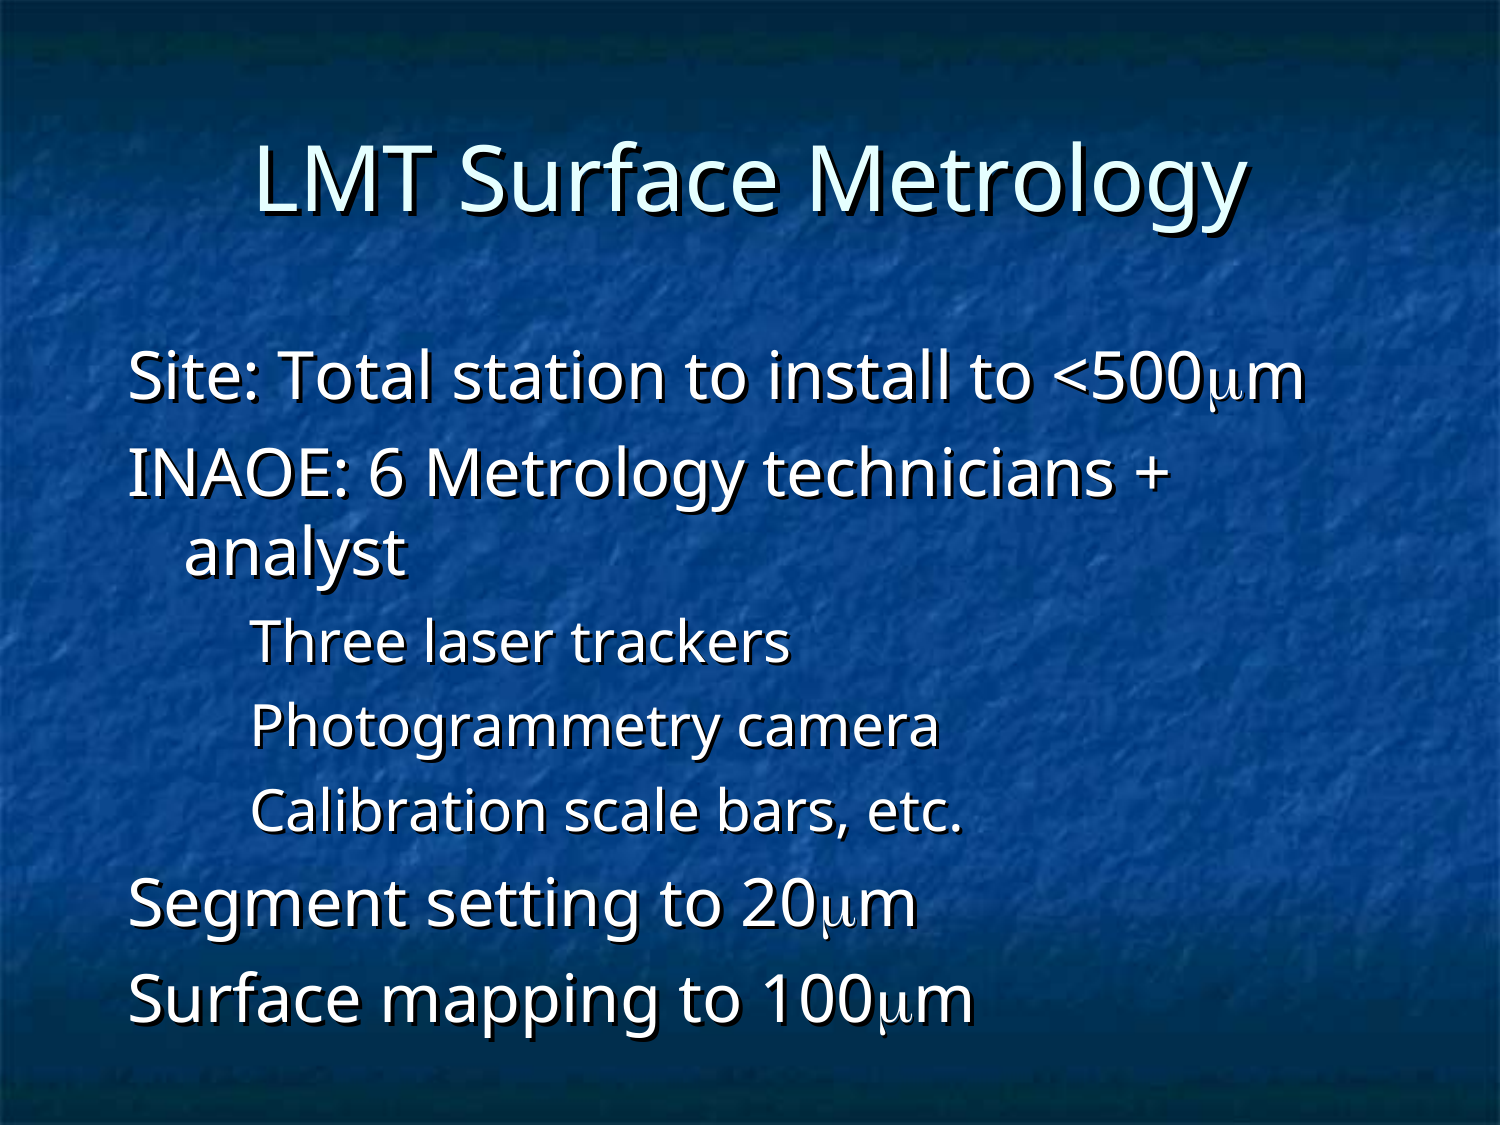

# LMT Surface Metrology
Site: Total station to install to <500mm
INAOE: 6 Metrology technicians + analyst
Three laser trackers
Photogrammetry camera
Calibration scale bars, etc.
Segment setting to 20mm
Surface mapping to 100mm